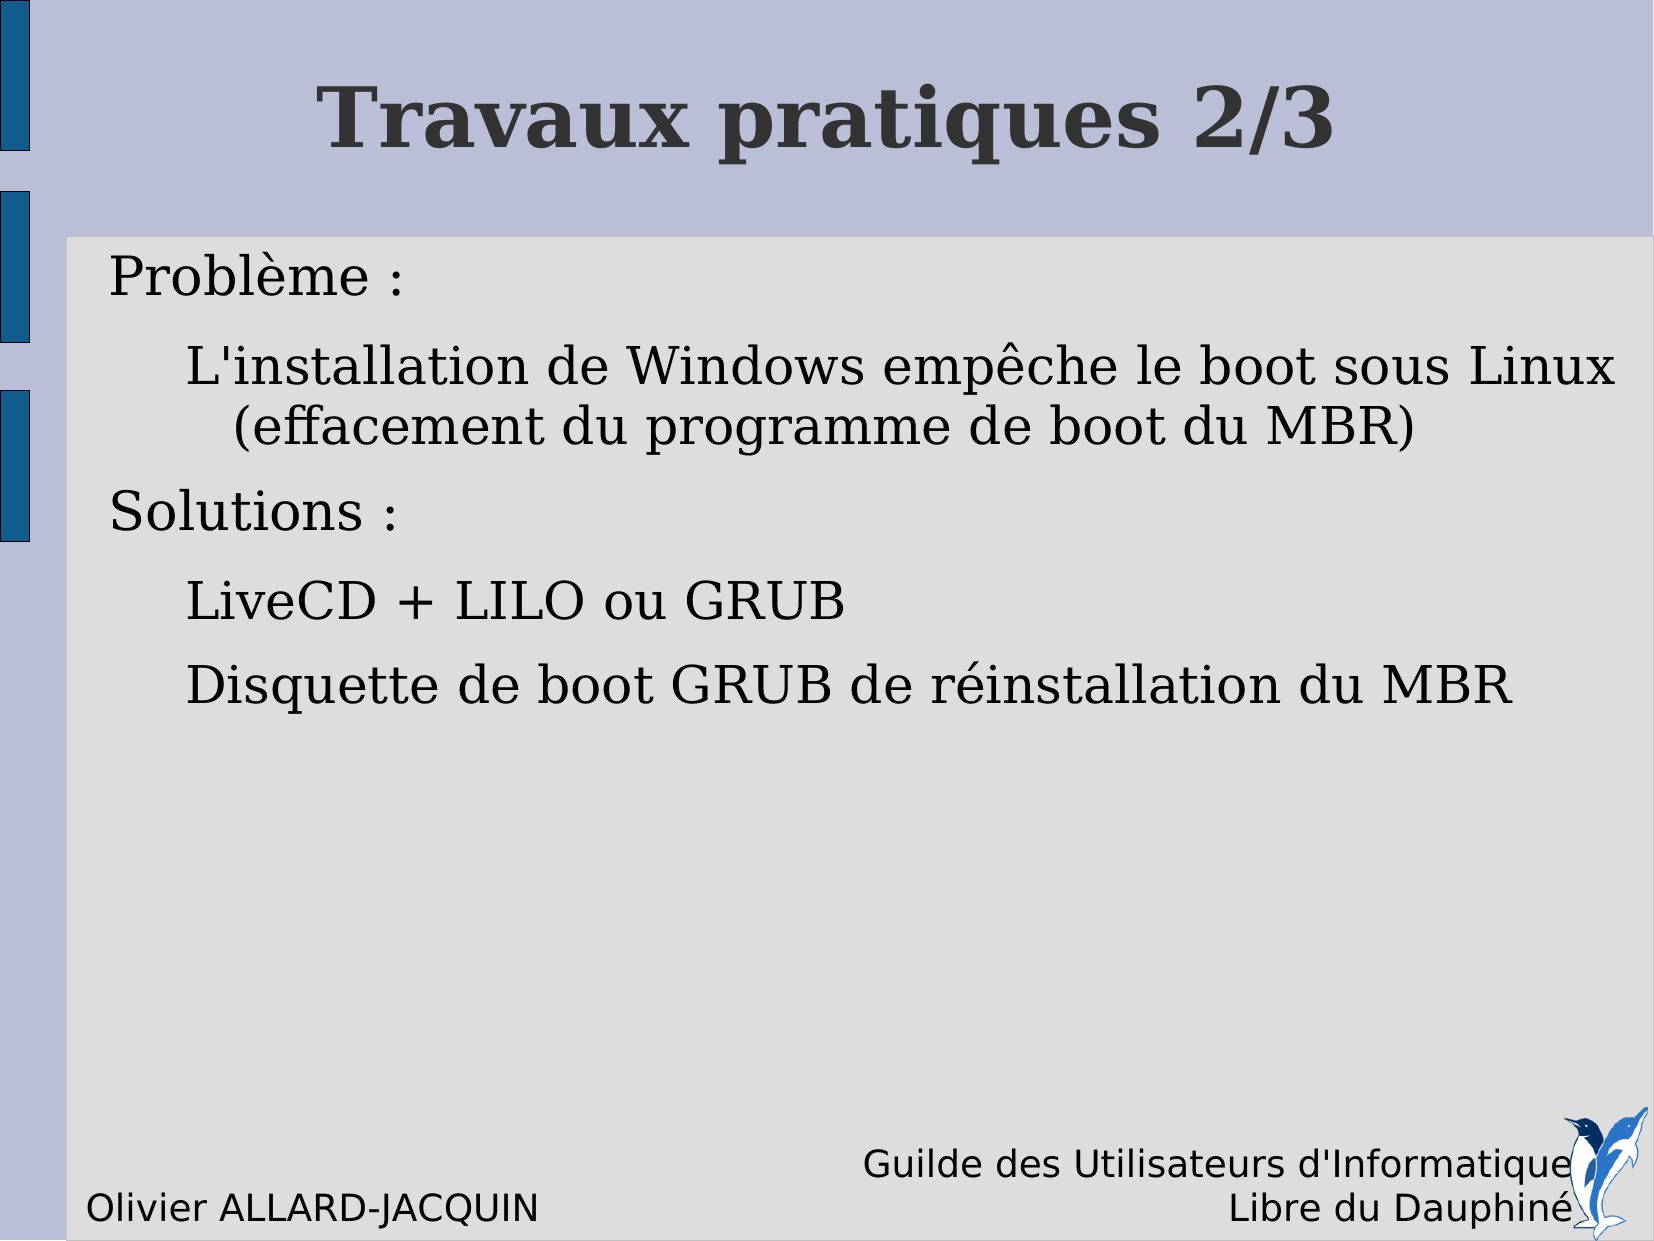

# Travaux pratiques 2/3
Problème :
L'installation de Windows empêche le boot sous Linux (effacement du programme de boot du MBR)
Solutions :
LiveCD + LILO ou GRUB
Disquette de boot GRUB de réinstallation du MBR